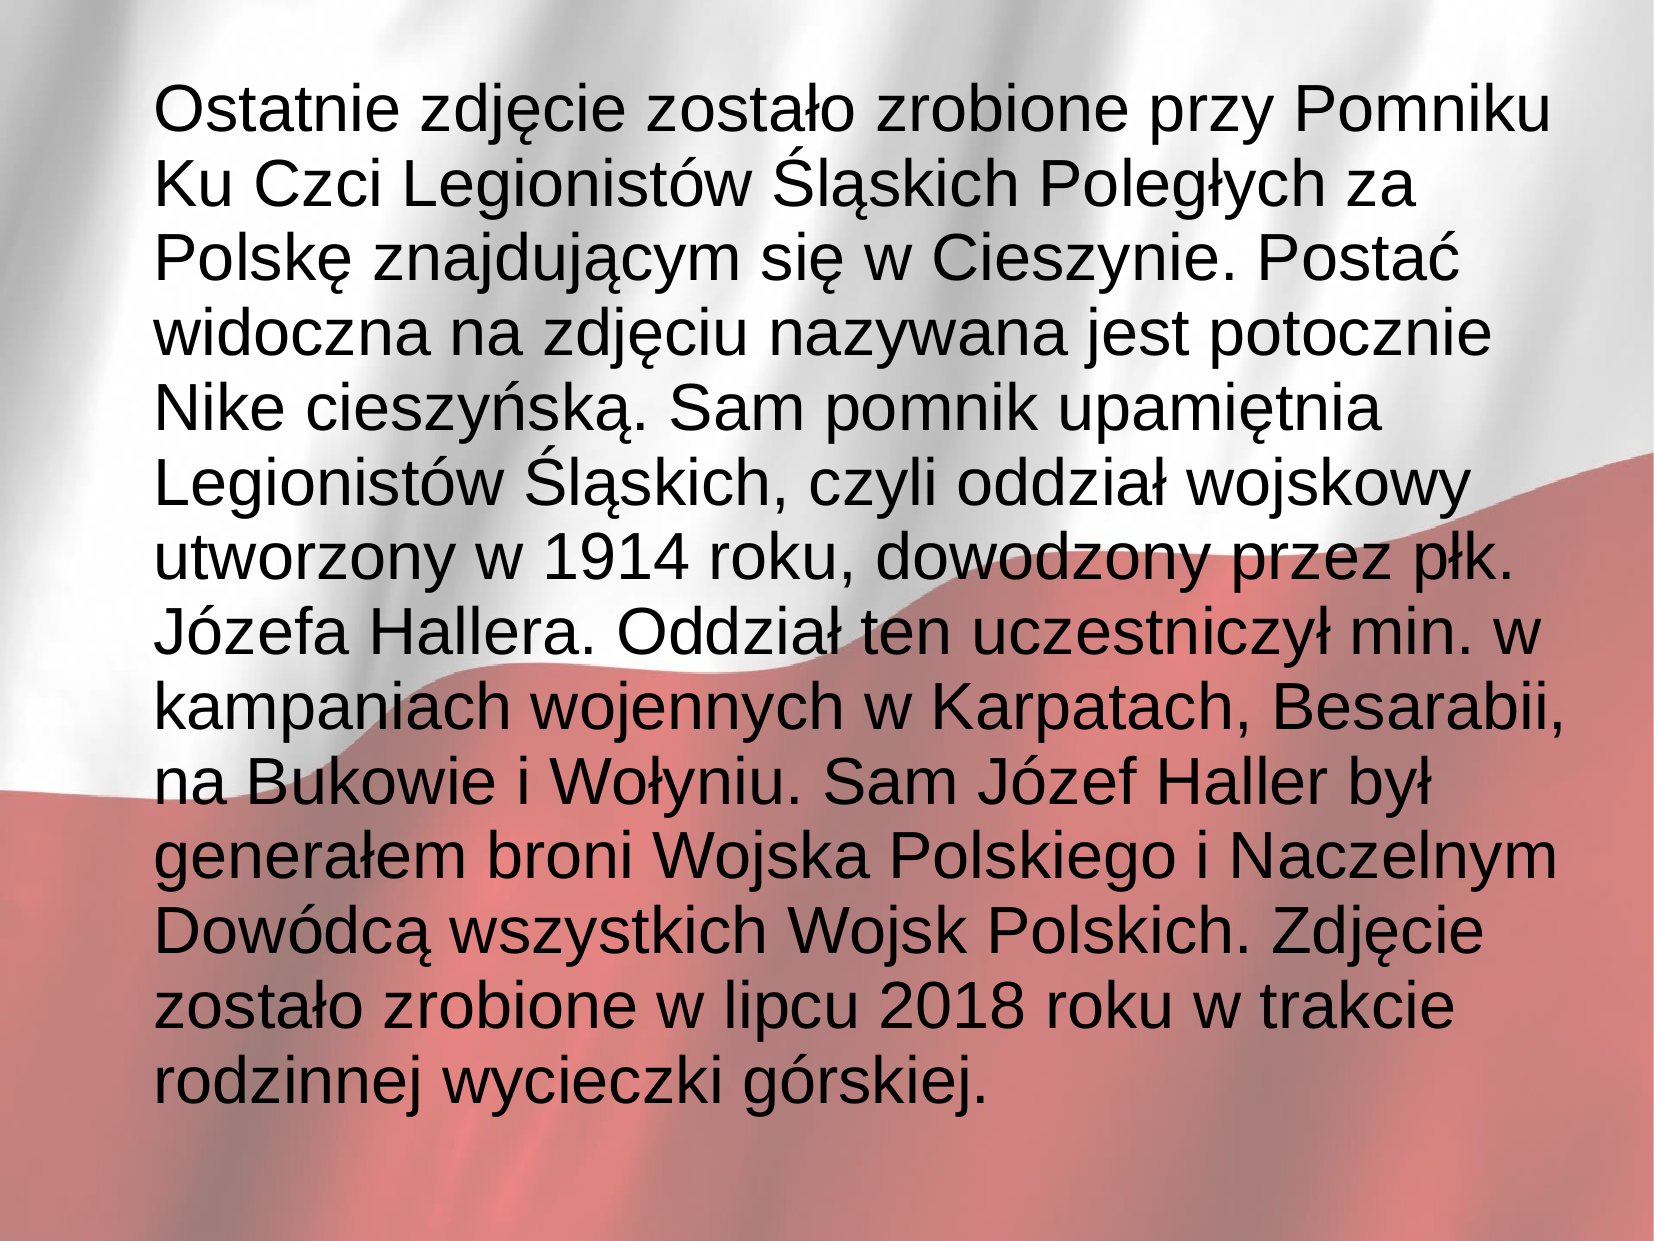

# Ostatnie zdjęcie zostało zrobione przy Pomniku Ku Czci Legionistów Śląskich Poległych za Polskę znajdującym się w Cieszynie. Postać widoczna na zdjęciu nazywana jest potocznie Nike cieszyńską. Sam pomnik upamiętnia Legionistów Śląskich, czyli oddział wojskowy utworzony w 1914 roku, dowodzony przez płk. Józefa Hallera. Oddział ten uczestniczył min. w kampaniach wojennych w Karpatach, Besarabii, na Bukowie i Wołyniu. Sam Józef Haller był generałem broni Wojska Polskiego i Naczelnym Dowódcą wszystkich Wojsk Polskich. Zdjęcie zostało zrobione w lipcu 2018 roku w trakcie rodzinnej wycieczki górskiej.